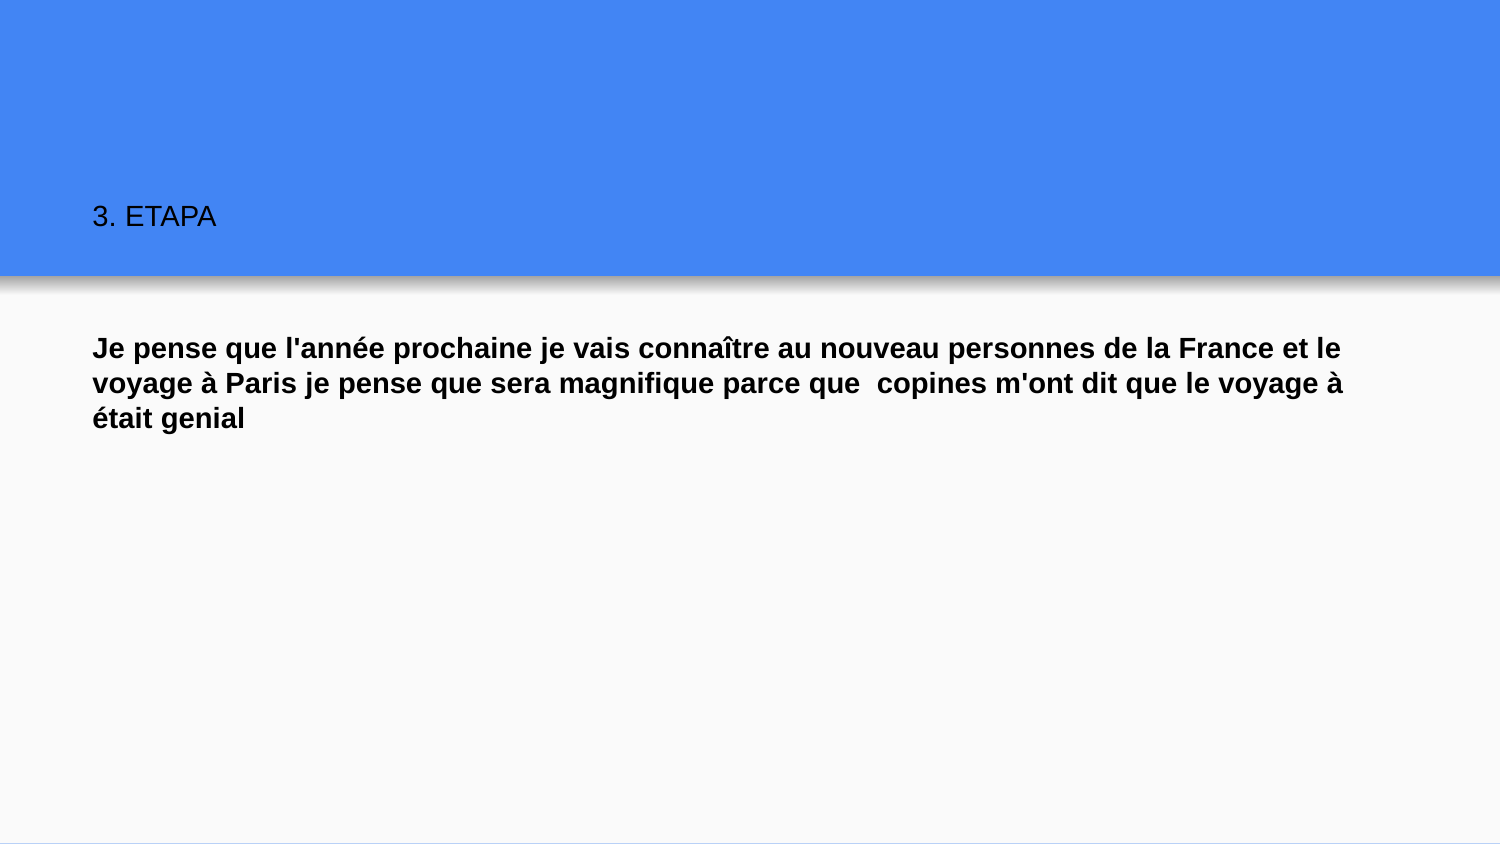

# 3. ETAPA
Je pense que l'année prochaine je vais connaître au nouveau personnes de la France et le voyage à Paris je pense que sera magnifique parce que copines m'ont dit que le voyage à était genial